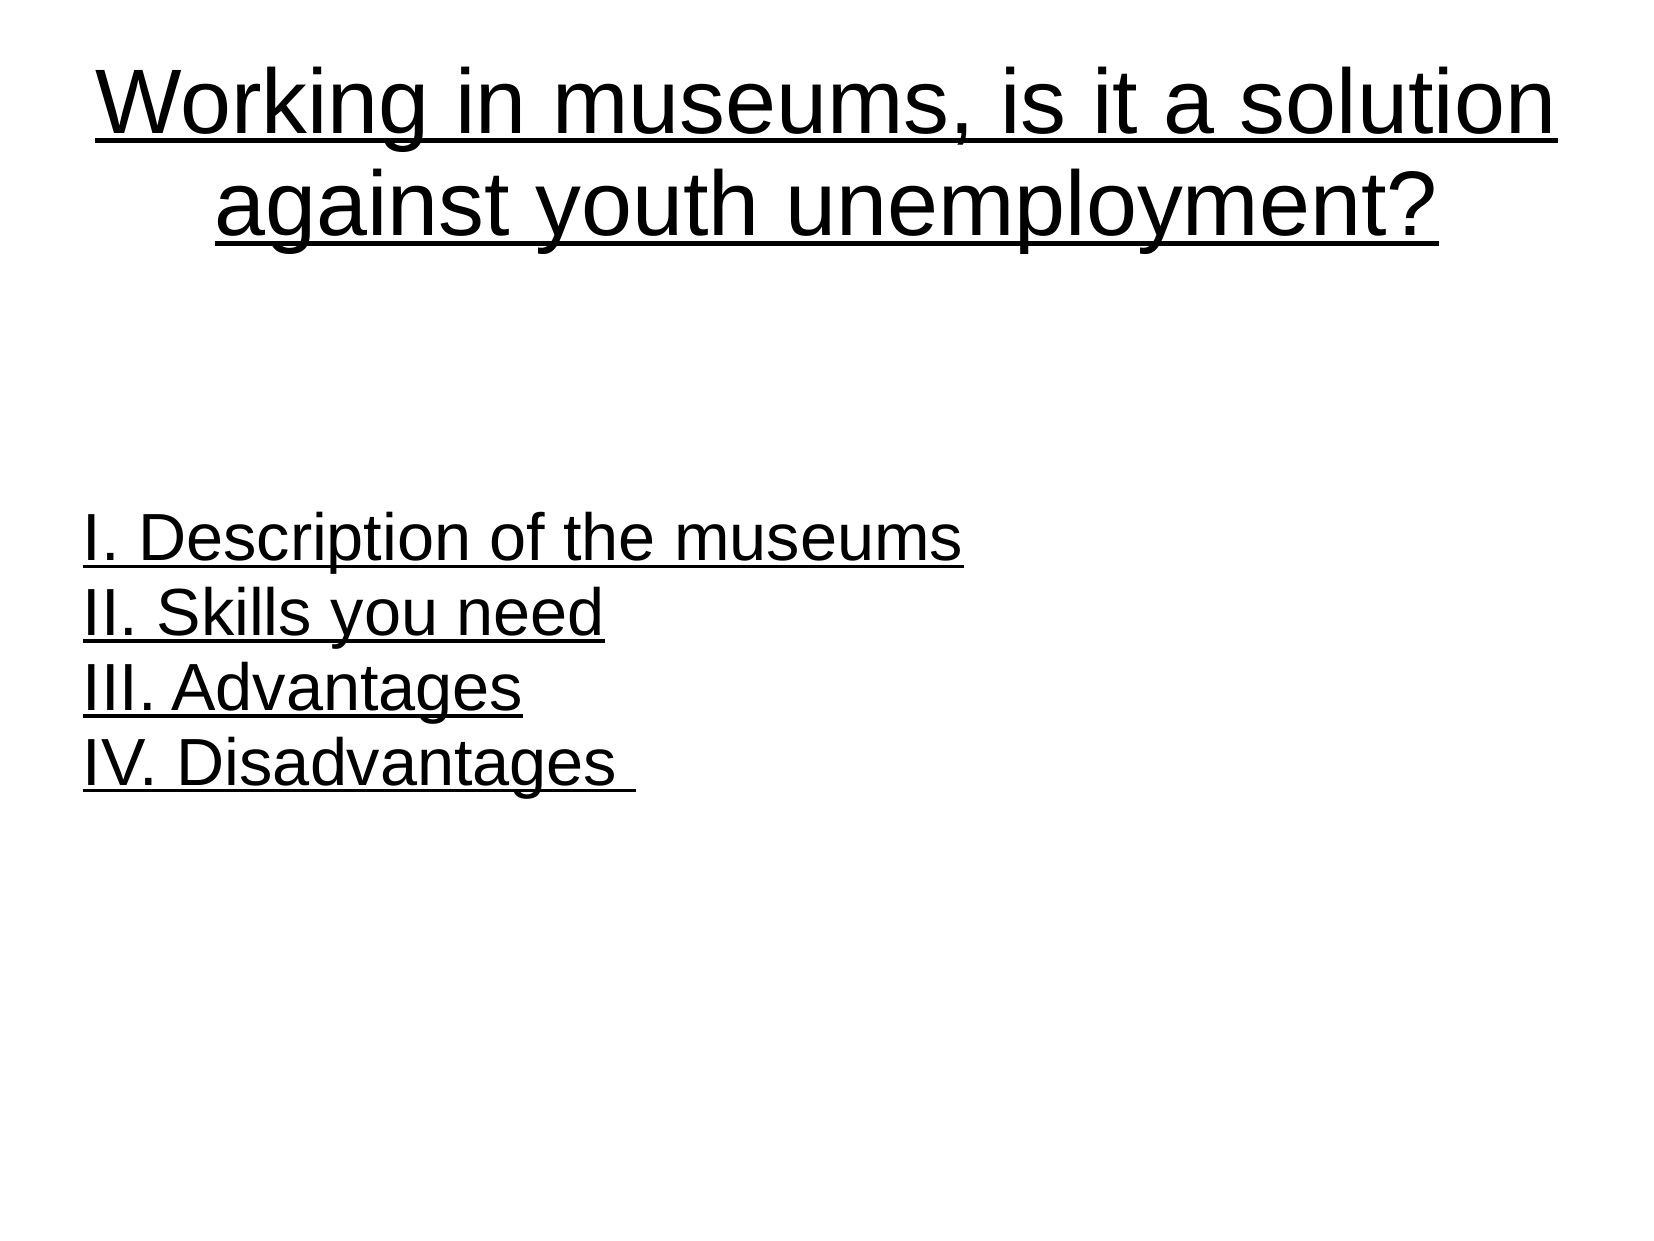

# Working in museums, is it a solution against youth unemployment?
I. Description of the museums
II. Skills you need
III. Advantages
IV. Disadvantages